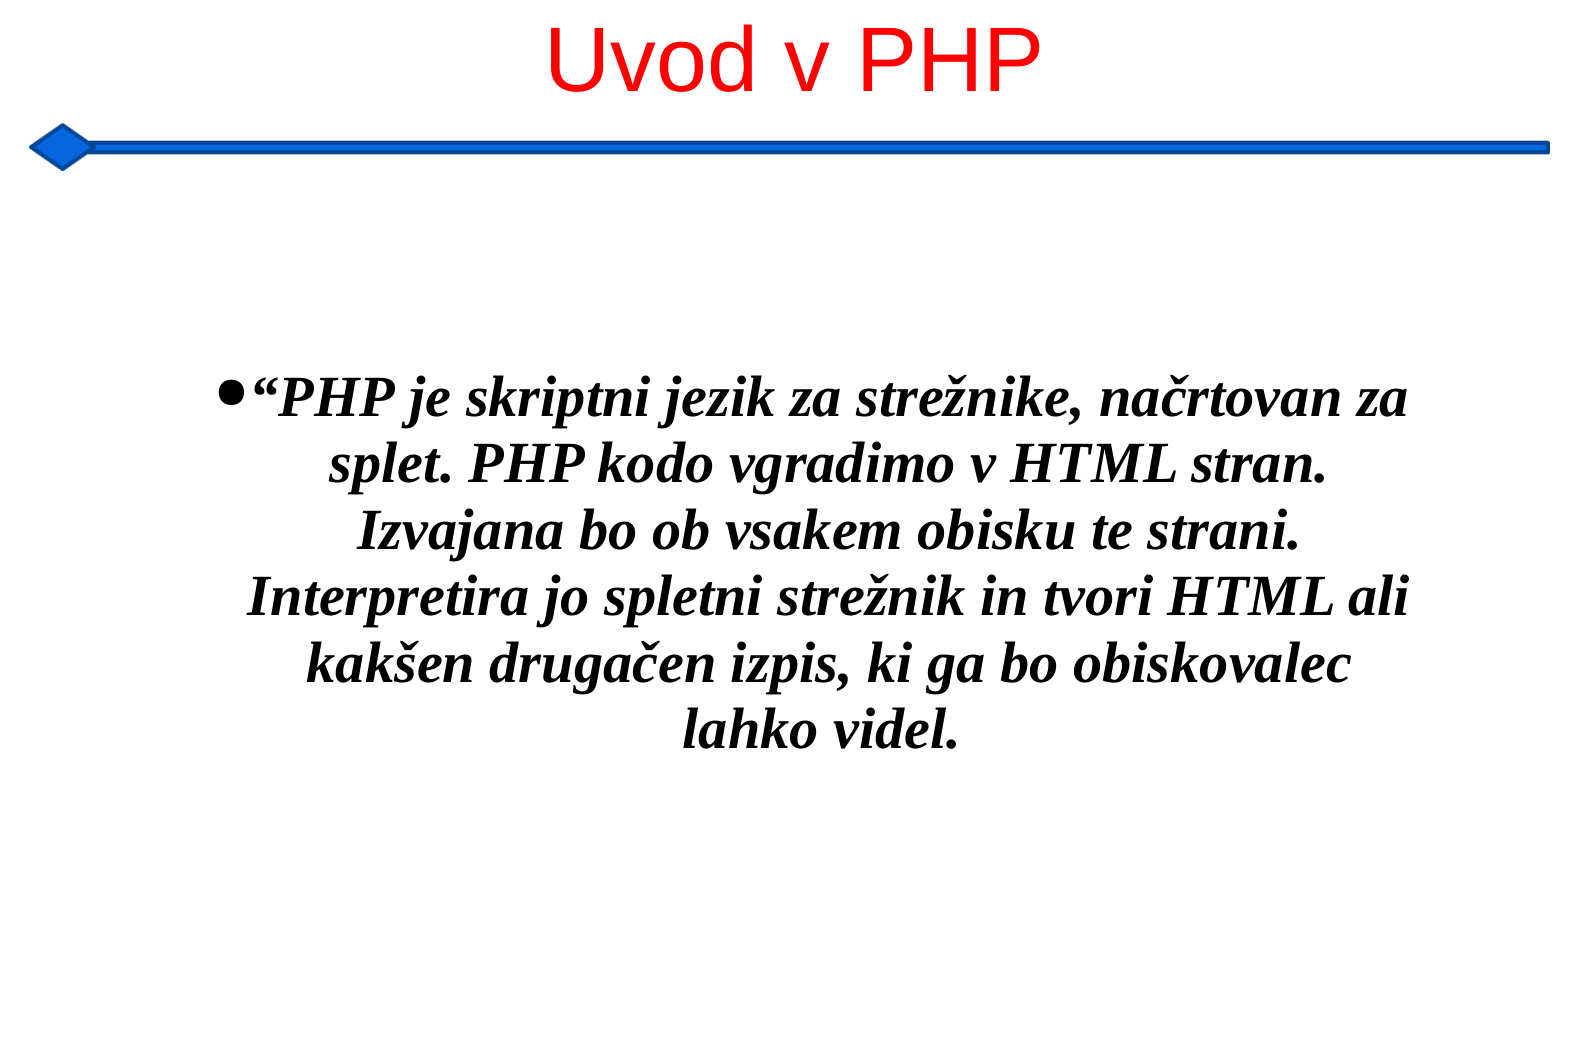

# Uvod v PHP
“PHP je skriptni jezik za strežnike, načrtovan za splet. PHP kodo vgradimo v HTML stran. Izvajana bo ob vsakem obisku te strani. Interpretira jo spletni strežnik in tvori HTML ali kakšen drugačen izpis, ki ga bo obiskovalec lahko videl.